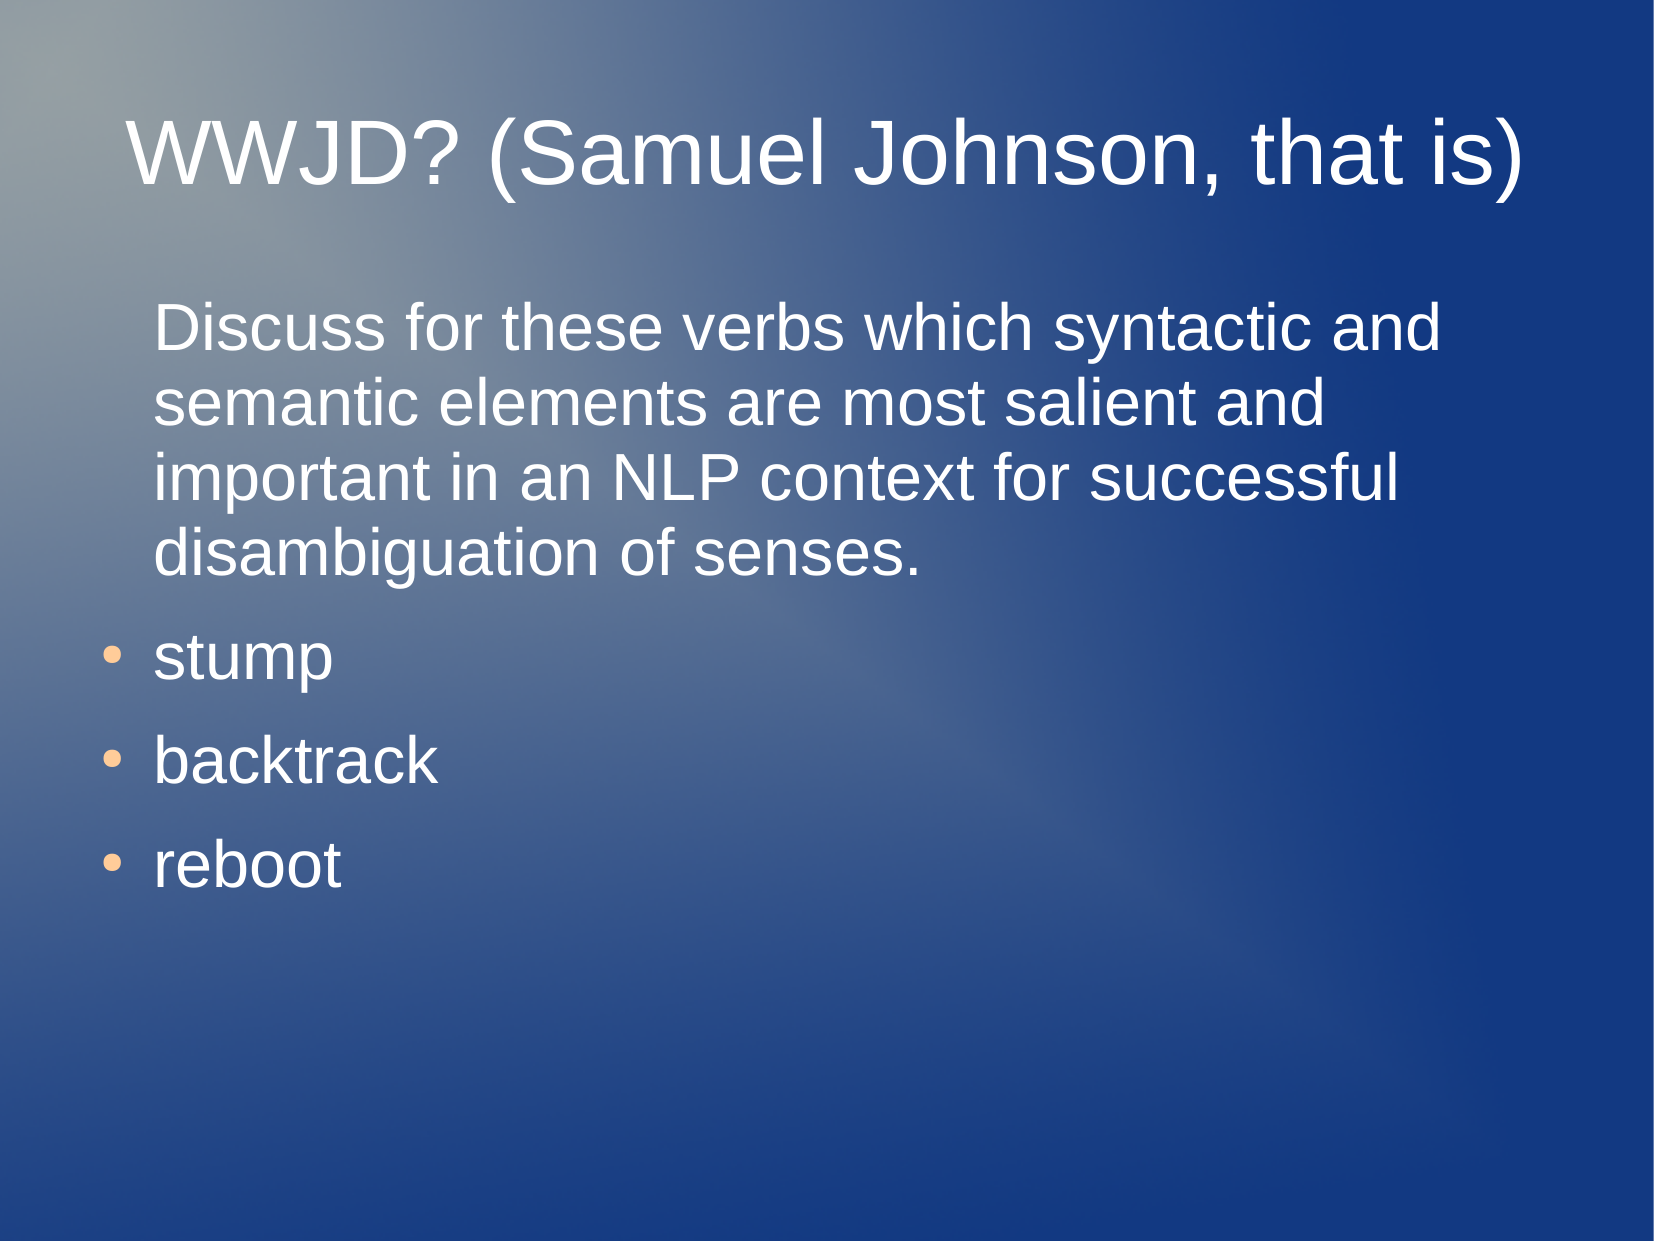

# WWJD? (Samuel Johnson, that is)
Discuss for these verbs which syntactic and semantic elements are most salient and important in an NLP context for successful disambiguation of senses.
stump
backtrack
reboot